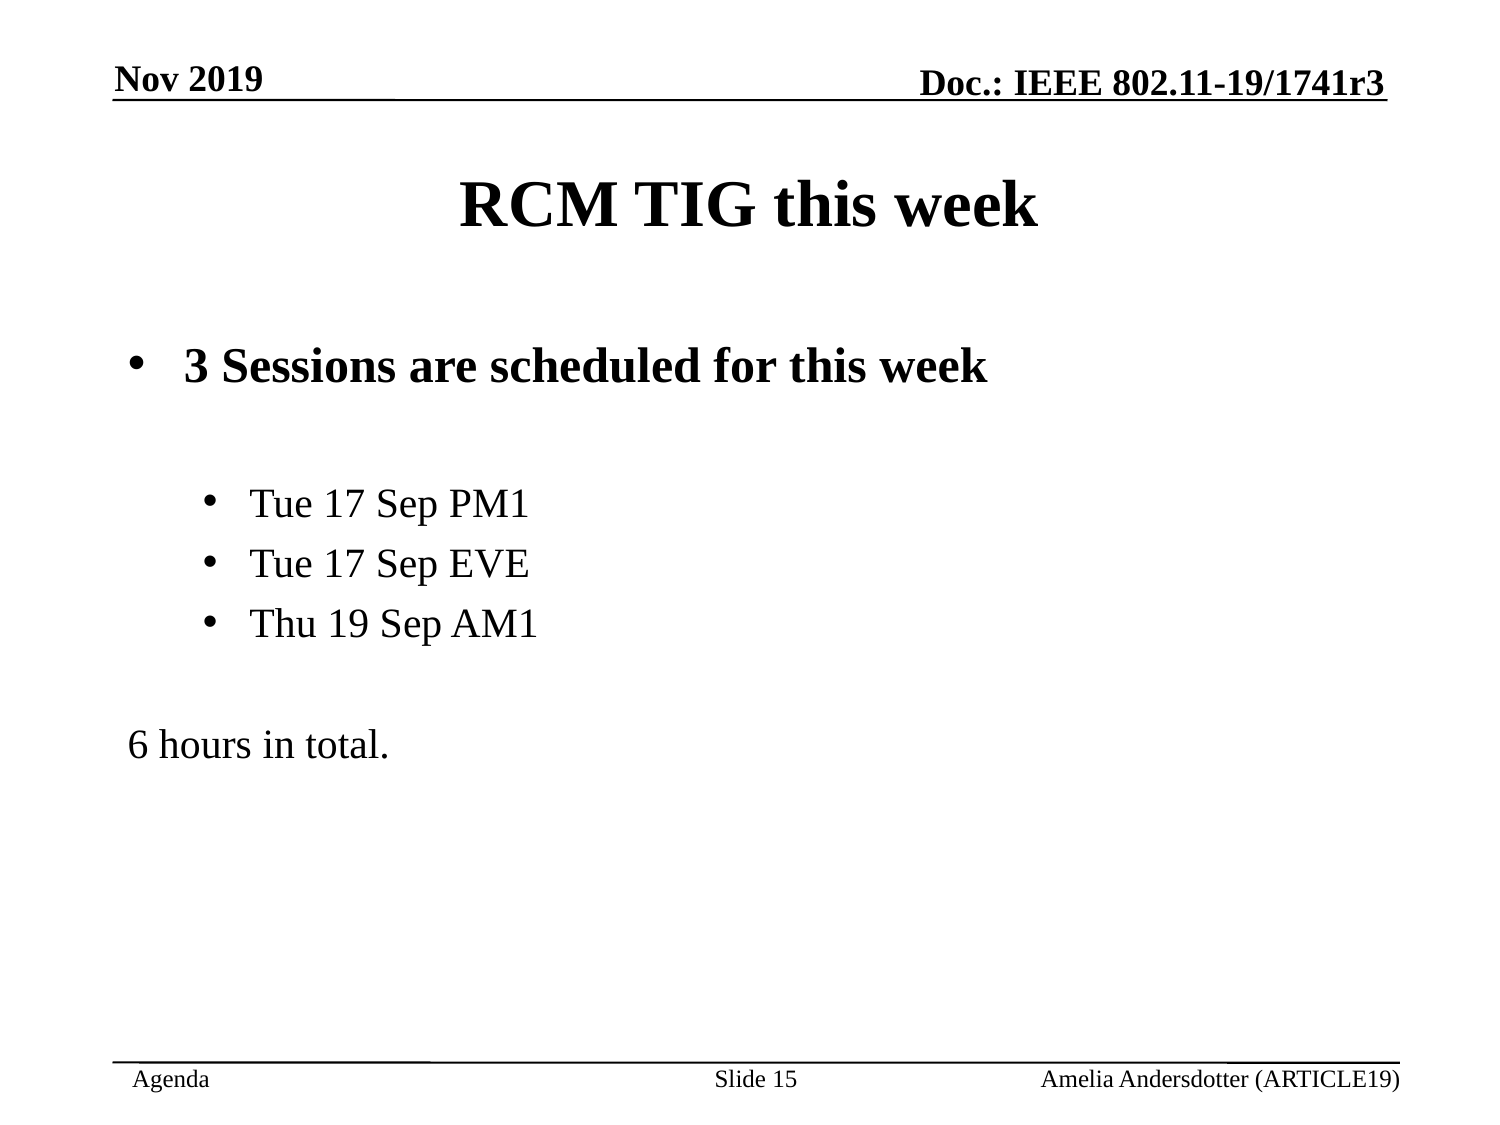

Nov 2019
RCM TIG this week
3 Sessions are scheduled for this week
Tue 17 Sep PM1
Tue 17 Sep EVE
Thu 19 Sep AM1
6 hours in total.
Slide
Amelia Andersdotter (ARTICLE19)